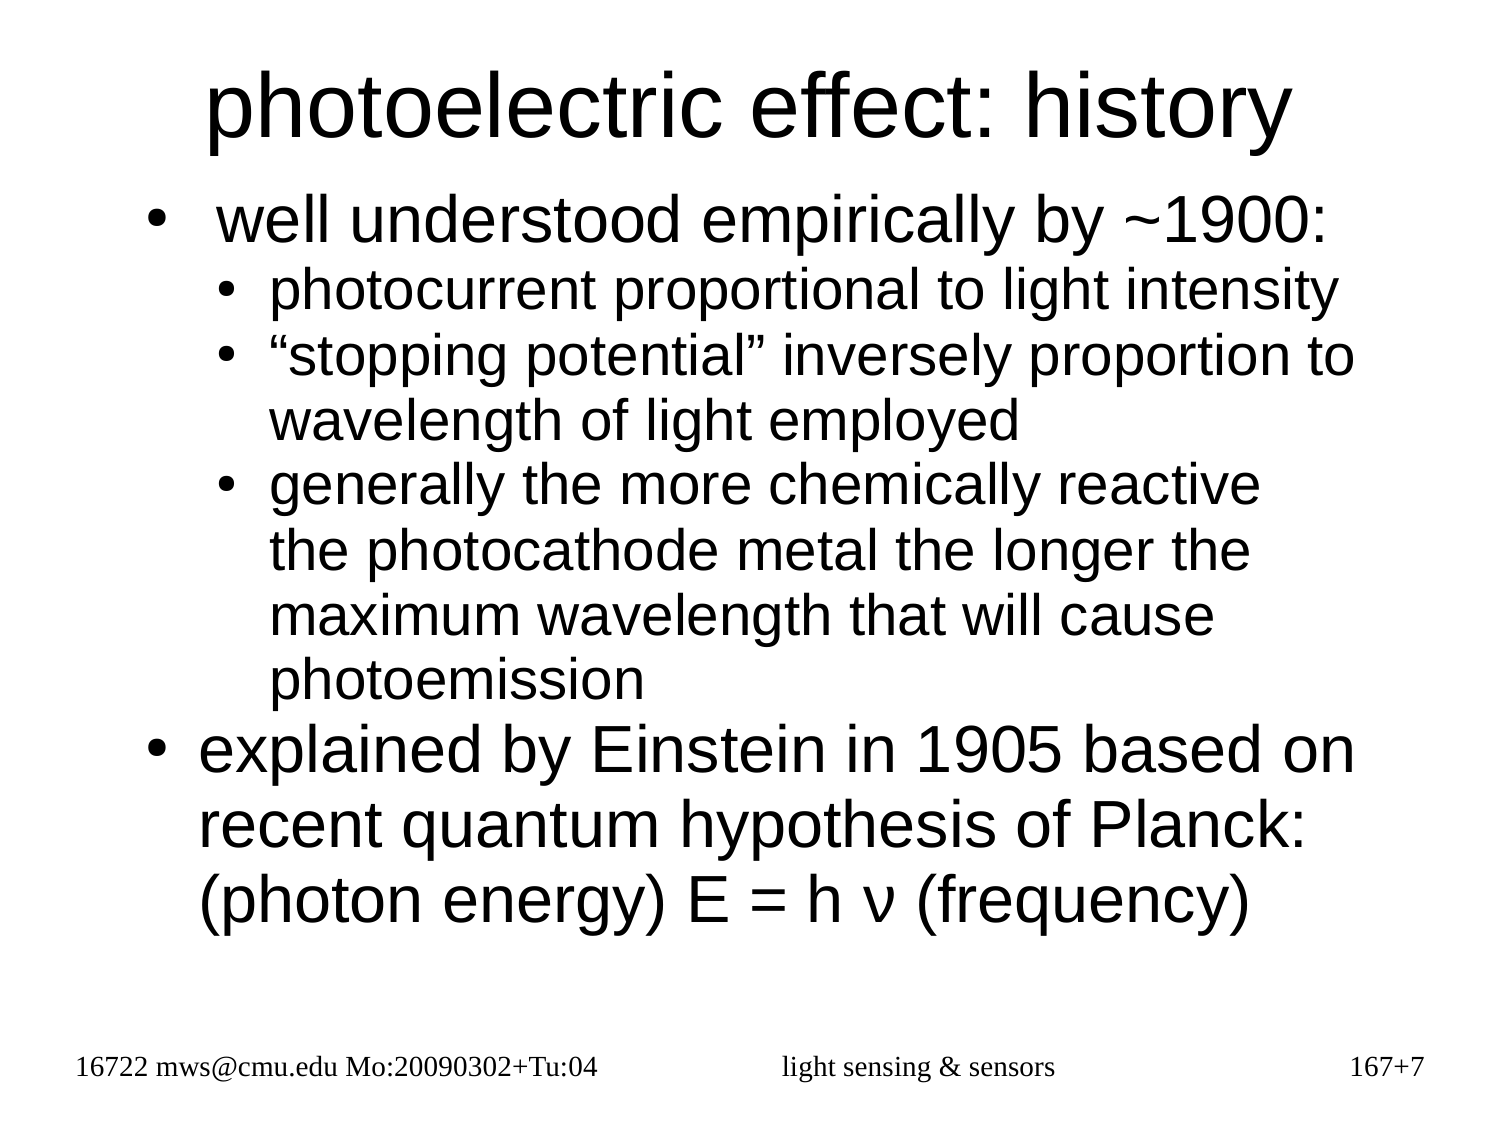

# photoelectric effect: history
 well understood empirically by ~1900:
photocurrent proportional to light intensity
“stopping potential” inversely proportion to wavelength of light employed
generally the more chemically reactive
the photocathode metal the longer the maximum wavelength that will cause photoemission
explained by Einstein in 1905 based on recent quantum hypothesis of Planck:
(photon energy) E = h ν (frequency)
16722 mws@cmu.edu Mo:20090302+Tu:04
light sensing & sensors
7